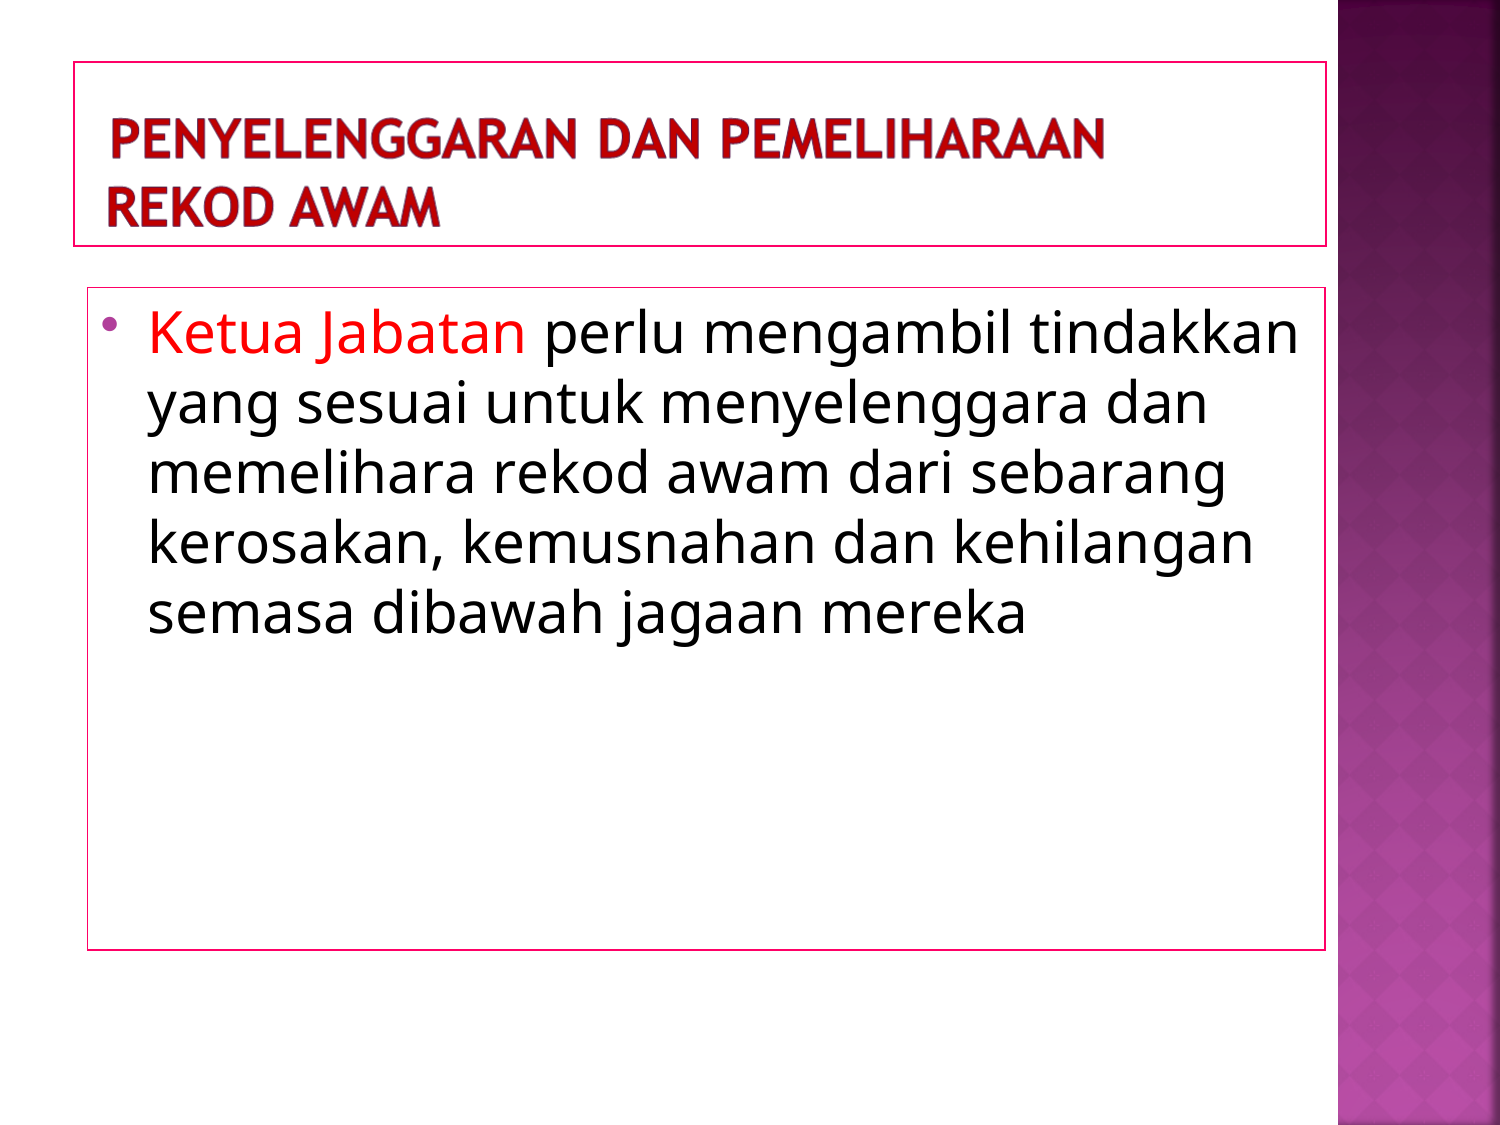

# Ketua Jabatan perlu mengambil tindakkan yang sesuai untuk menyelenggara dan memelihara rekod awam dari sebarang kerosakan, kemusnahan dan kehilangan semasa dibawah jagaan mereka